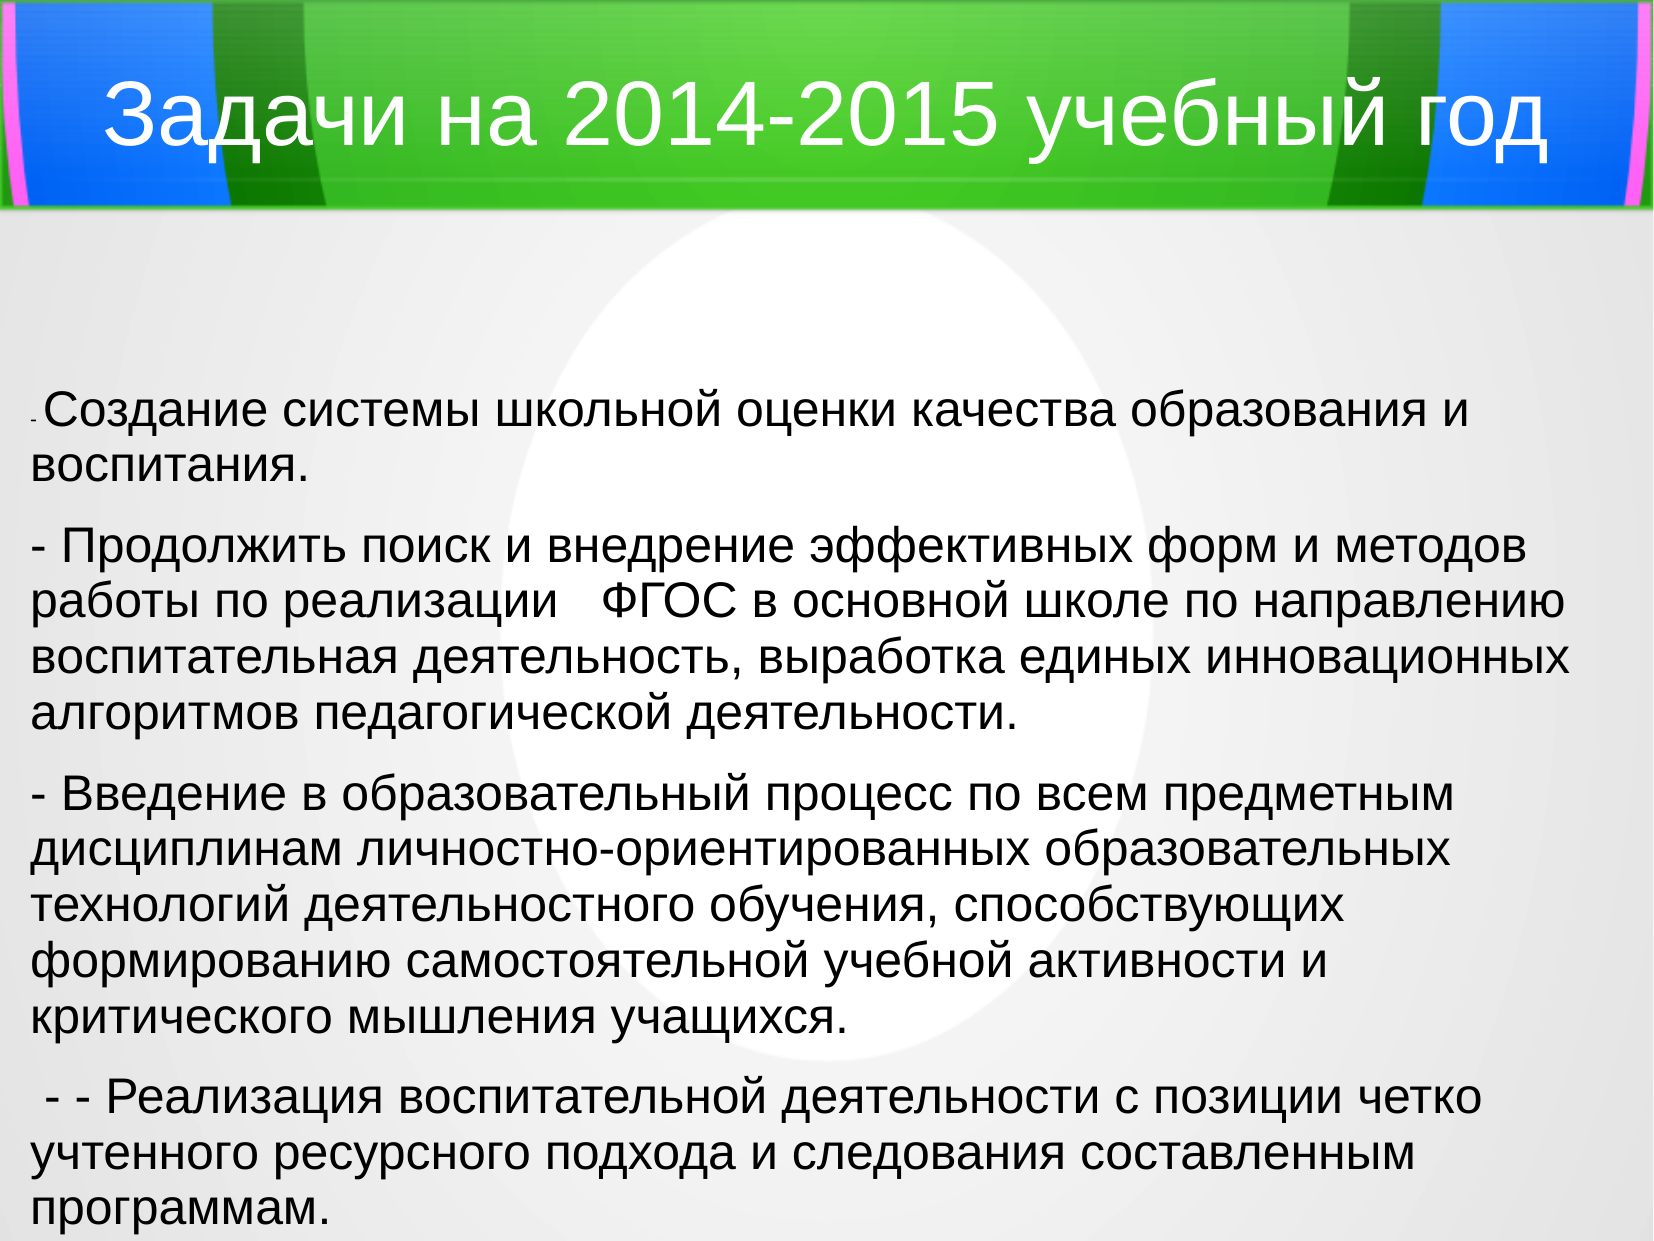

# Задачи на 2014-2015 учебный год
- Создание системы школьной оценки качества образования и воспитания.
- Продолжить поиск и внедрение эффективных форм и методов работы по реализации ФГОС в основной школе по направлению воспитательная деятельность, выработка единых инновационных алгоритмов педагогической деятельности.
- Введение в образовательный процесс по всем предметным дисциплинам личностно-ориентированных образовательных технологий деятельностного обучения, способствующих формированию самостоятельной учебной активности и критического мышления учащихся.
 - - Реализация воспитательной деятельности с позиции четко учтенного ресурсного подхода и следования составленным программам.